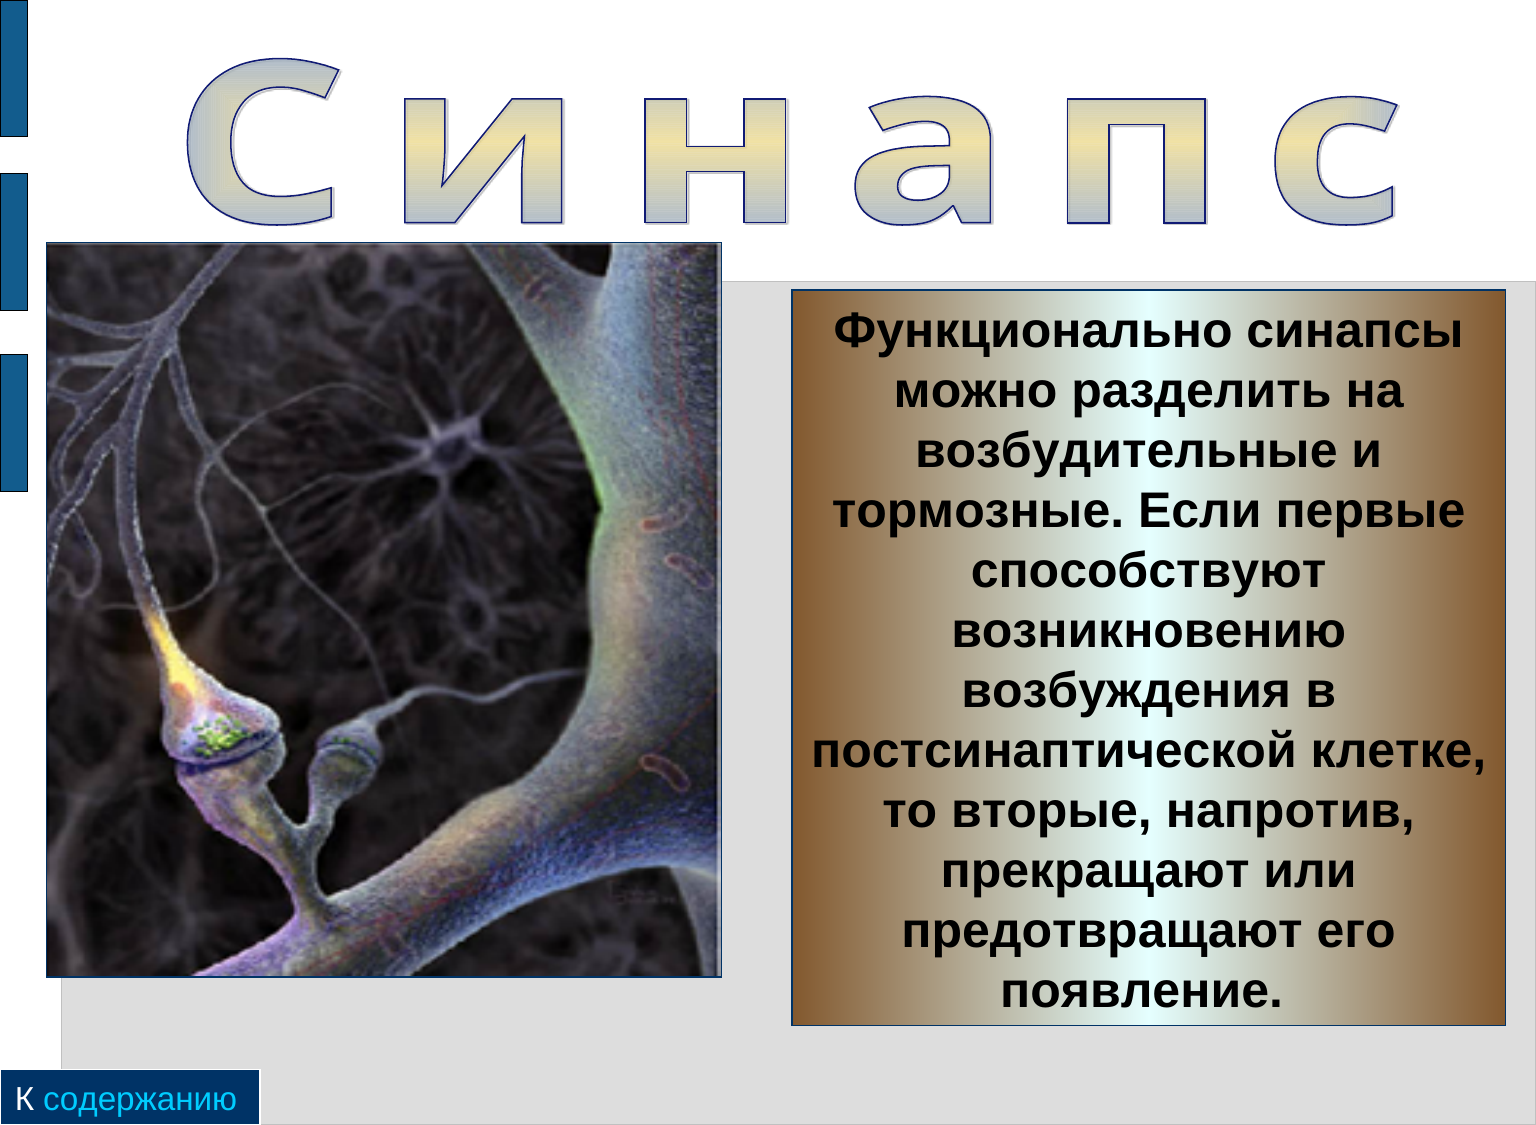

Синапс
Функционально синапсы можно разделить на возбудительные и тормозные. Если первые способствуют возникновению возбуждения в постсинаптической клетке, то вторые, напротив, прекращают или предотвращают его появление.
К содержанию